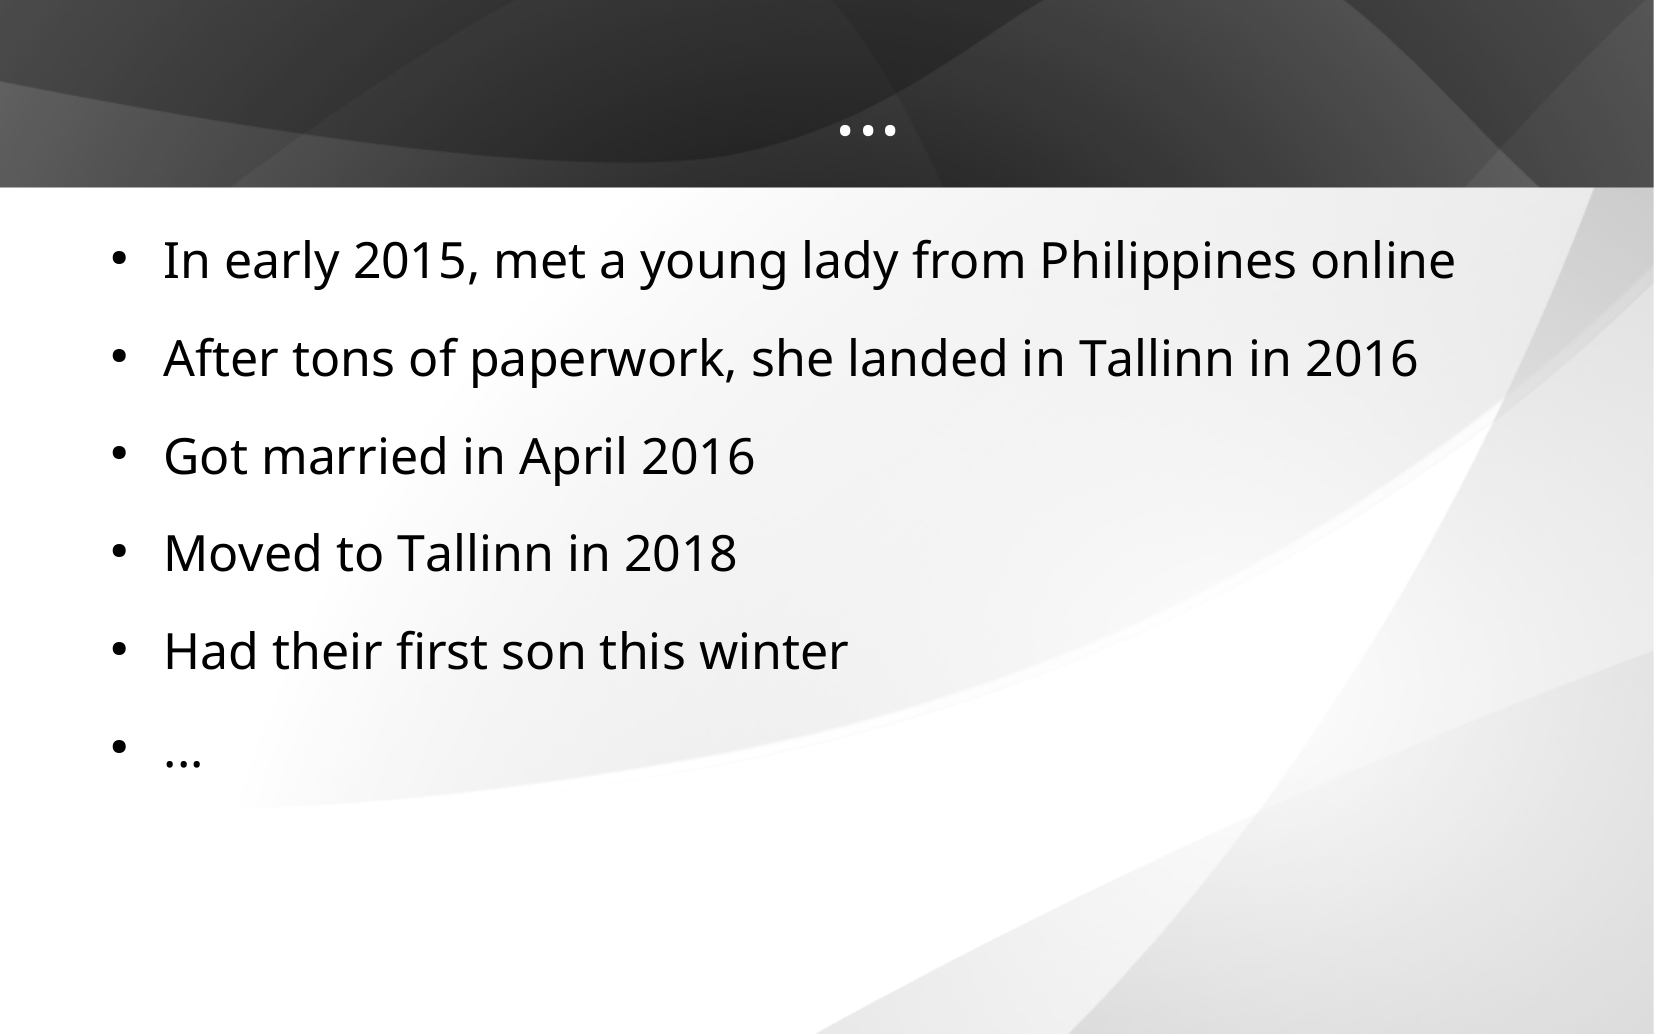

# ...
In early 2015, met a young lady from Philippines online
After tons of paperwork, she landed in Tallinn in 2016
Got married in April 2016
Moved to Tallinn in 2018
Had their first son this winter
...